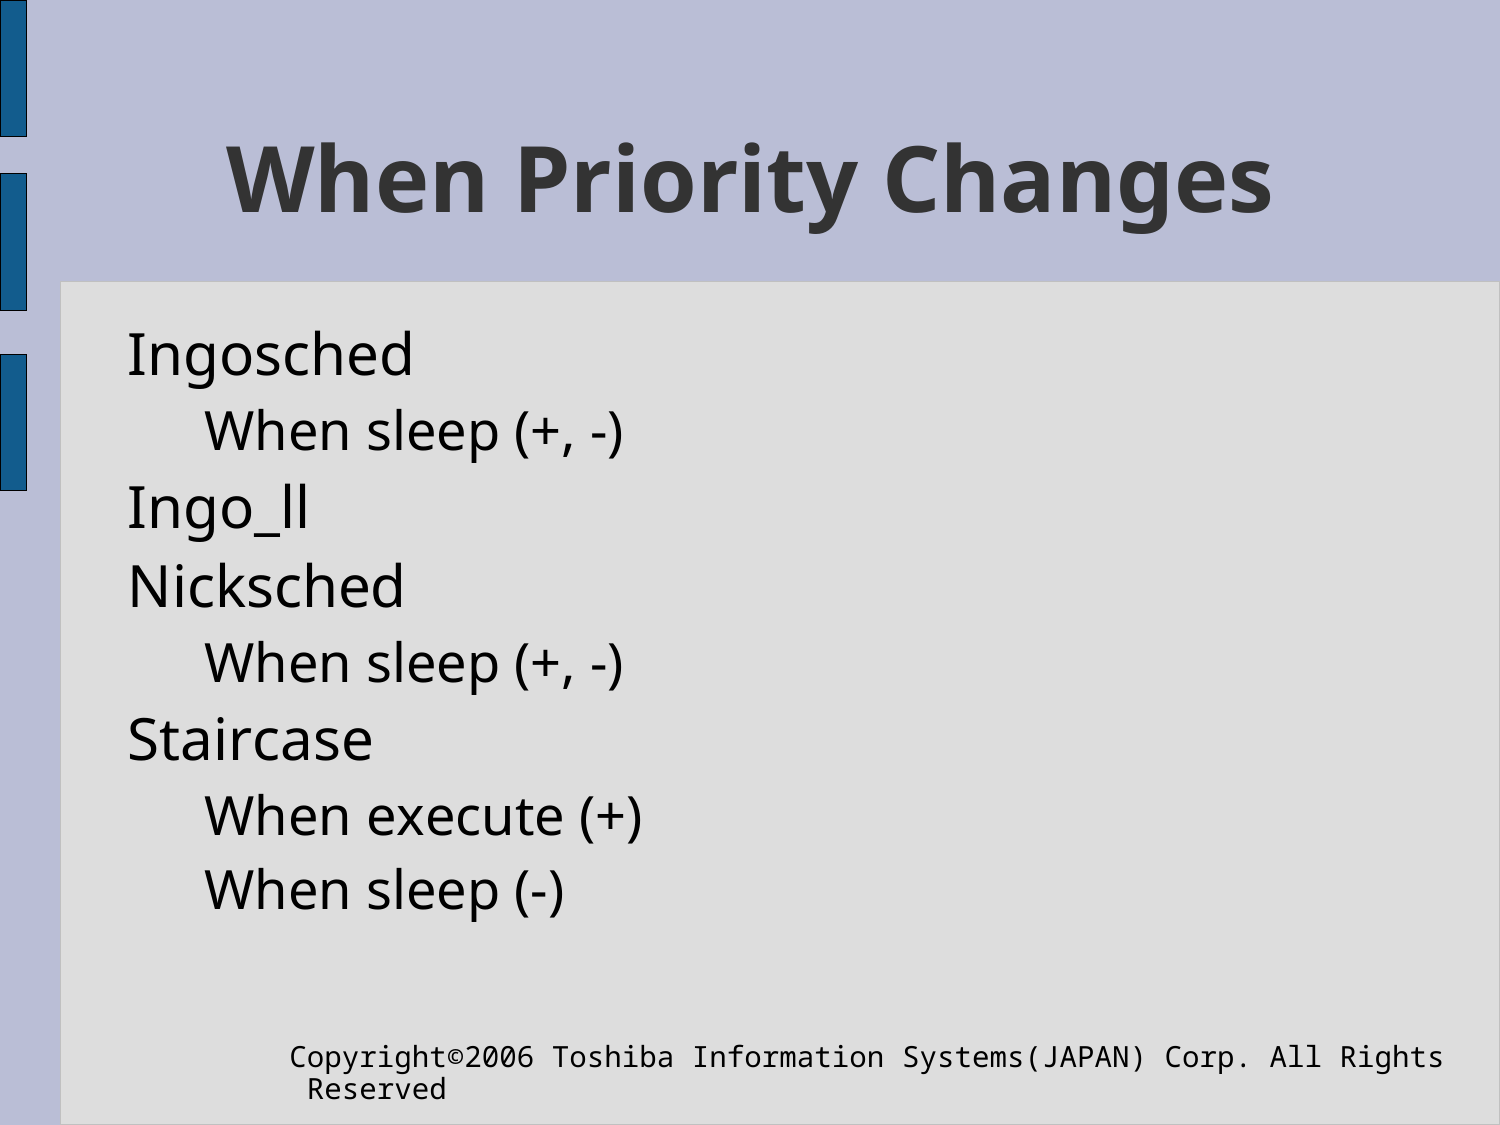

# When Priority Changes
Ingosched
When sleep (+, -)
Ingo_ll
Nicksched
When sleep (+, -)
Staircase
When execute (+)
When sleep (-)
Copyright©2006 Toshiba Information Systems(JAPAN) Corp. All Rights Reserved